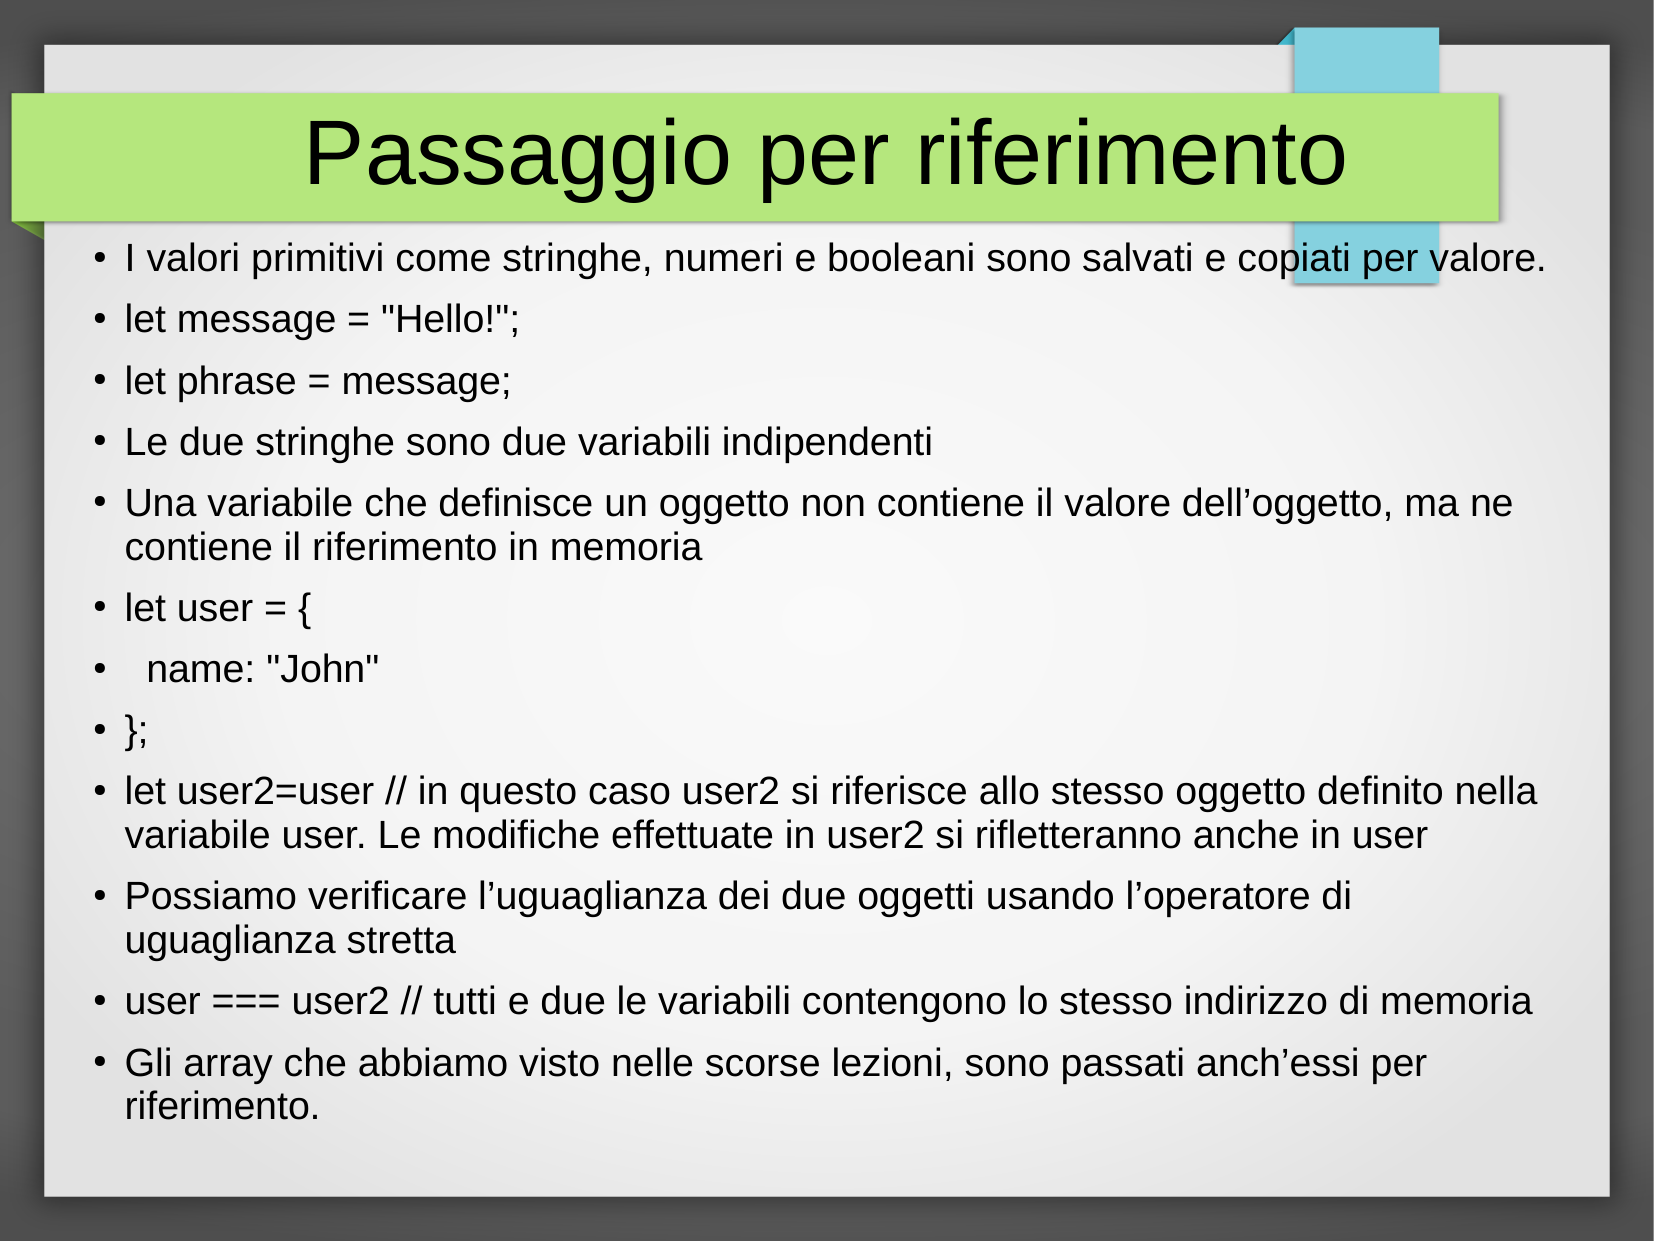

# Passaggio per riferimento
I valori primitivi come stringhe, numeri e booleani sono salvati e copiati per valore.
let message = "Hello!";
let phrase = message;
Le due stringhe sono due variabili indipendenti
Una variabile che definisce un oggetto non contiene il valore dell’oggetto, ma ne contiene il riferimento in memoria
let user = {
 name: "John"
};
let user2=user // in questo caso user2 si riferisce allo stesso oggetto definito nella variabile user. Le modifiche effettuate in user2 si rifletteranno anche in user
Possiamo verificare l’uguaglianza dei due oggetti usando l’operatore di uguaglianza stretta
user === user2 // tutti e due le variabili contengono lo stesso indirizzo di memoria
Gli array che abbiamo visto nelle scorse lezioni, sono passati anch’essi per riferimento.